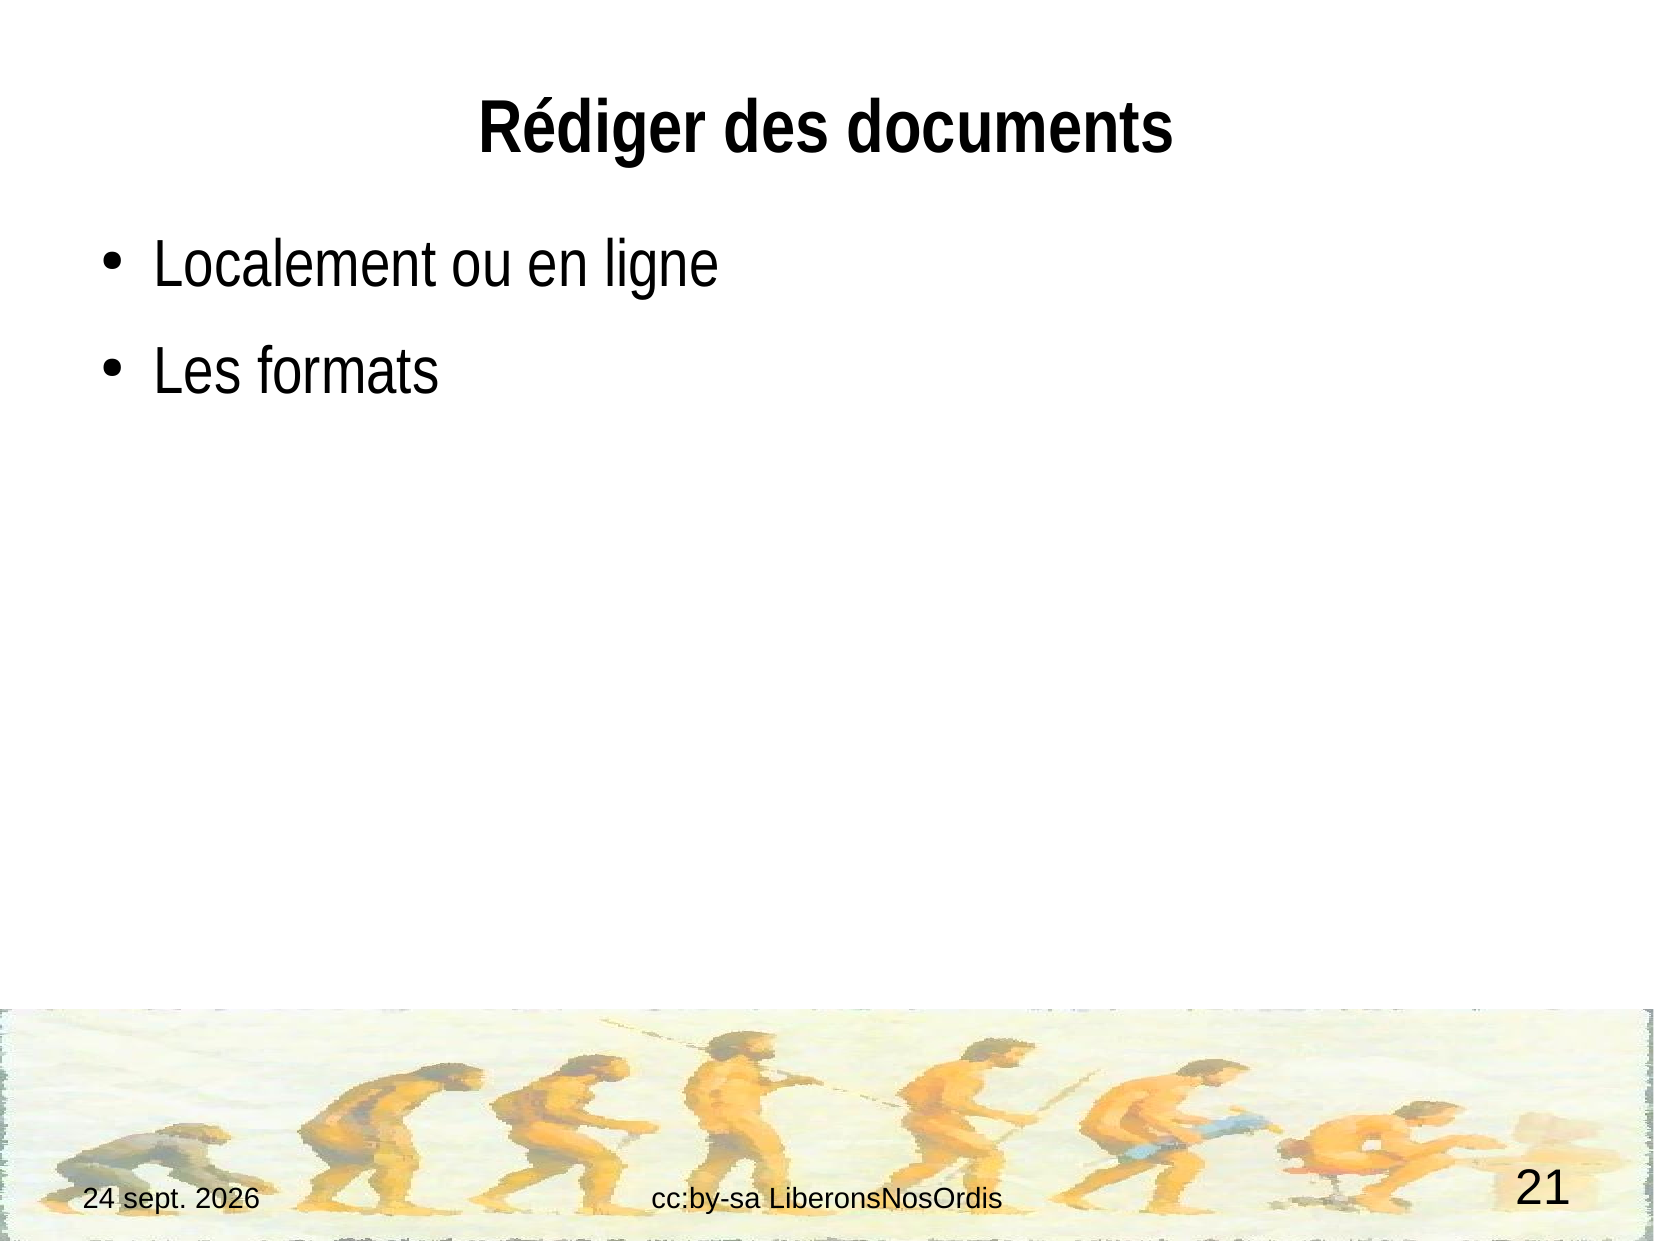

# Rédiger des documents
Localement ou en ligne
Les formats
cc:by-sa LiberonsNosOrdis
21